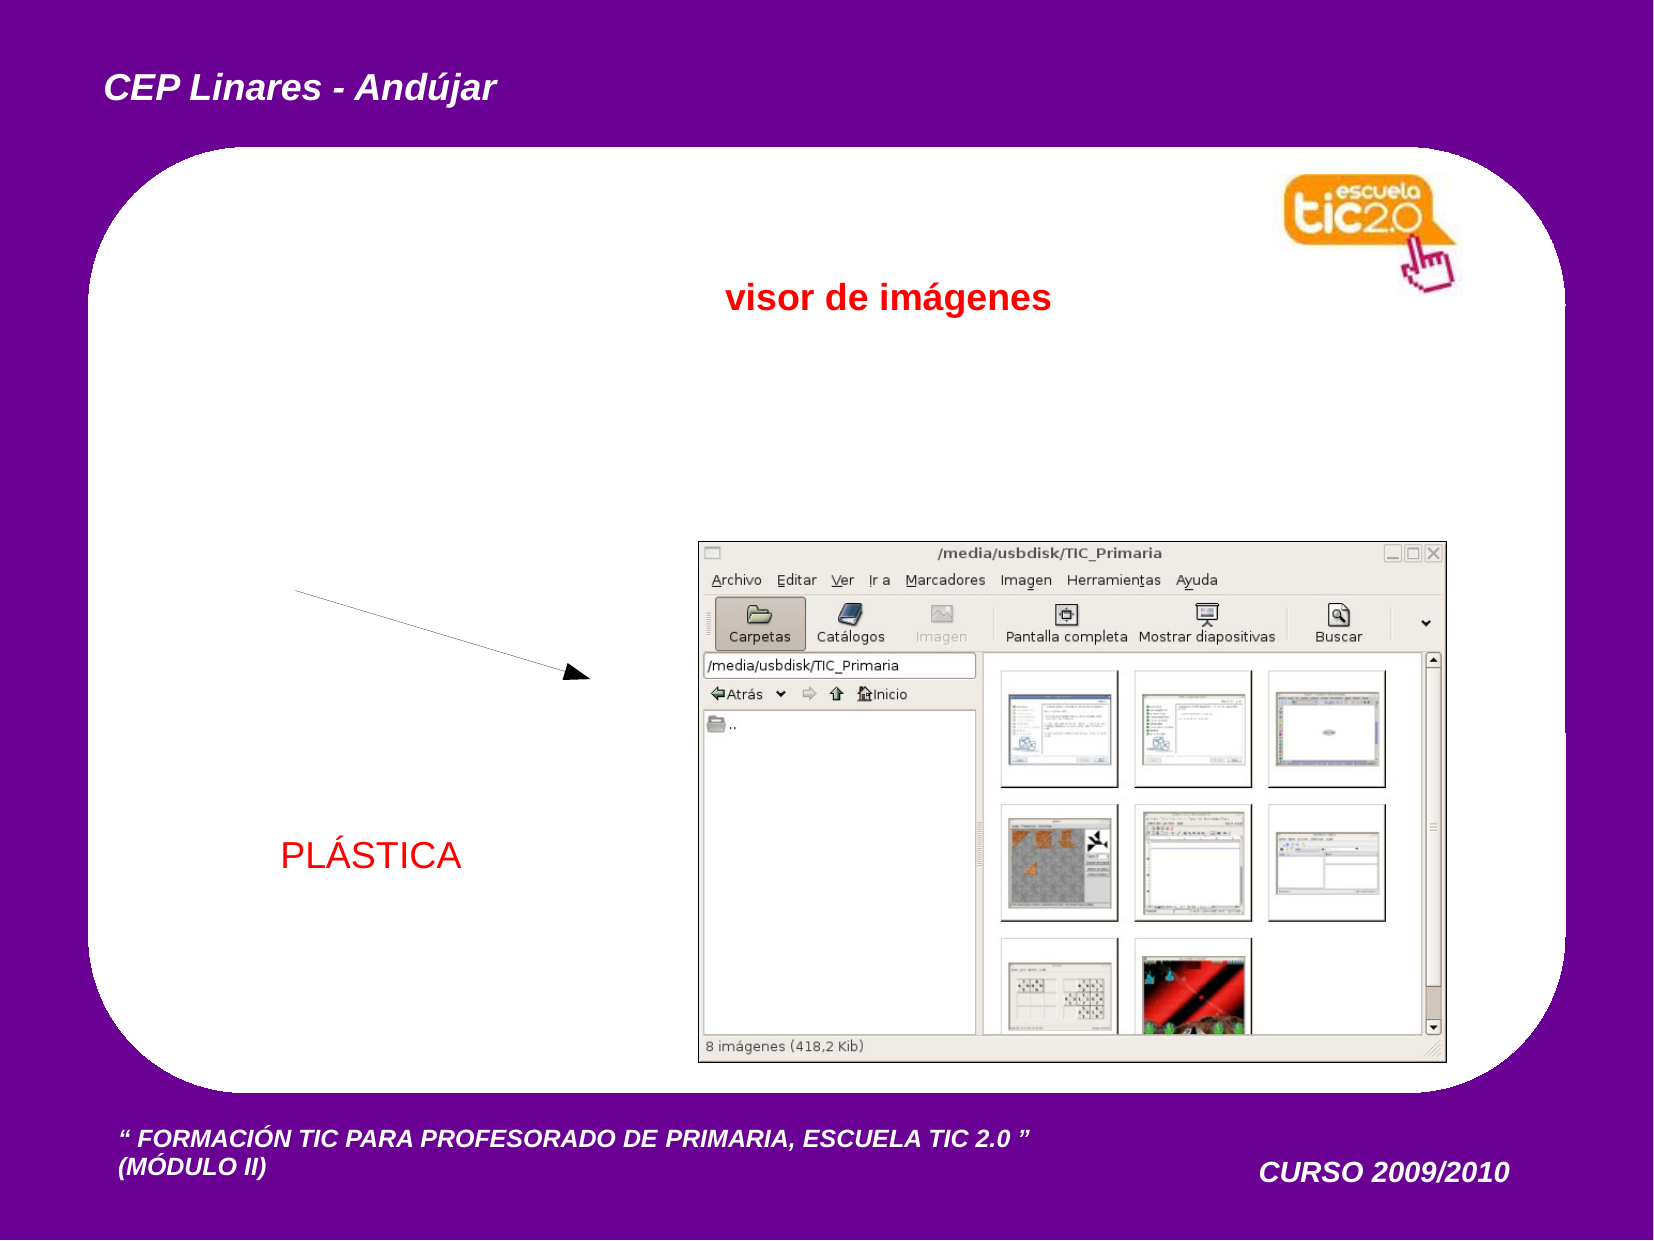

gThumb es un navegador y visor de imágenes que no sólo nos permite verlas, sino que además
tiene otras características como añadir comentarios, organizar las imágenes en catálogos, pases de
diapositivas, poner una imagen como fondo de escritorio, etc.
PLÁSTICA